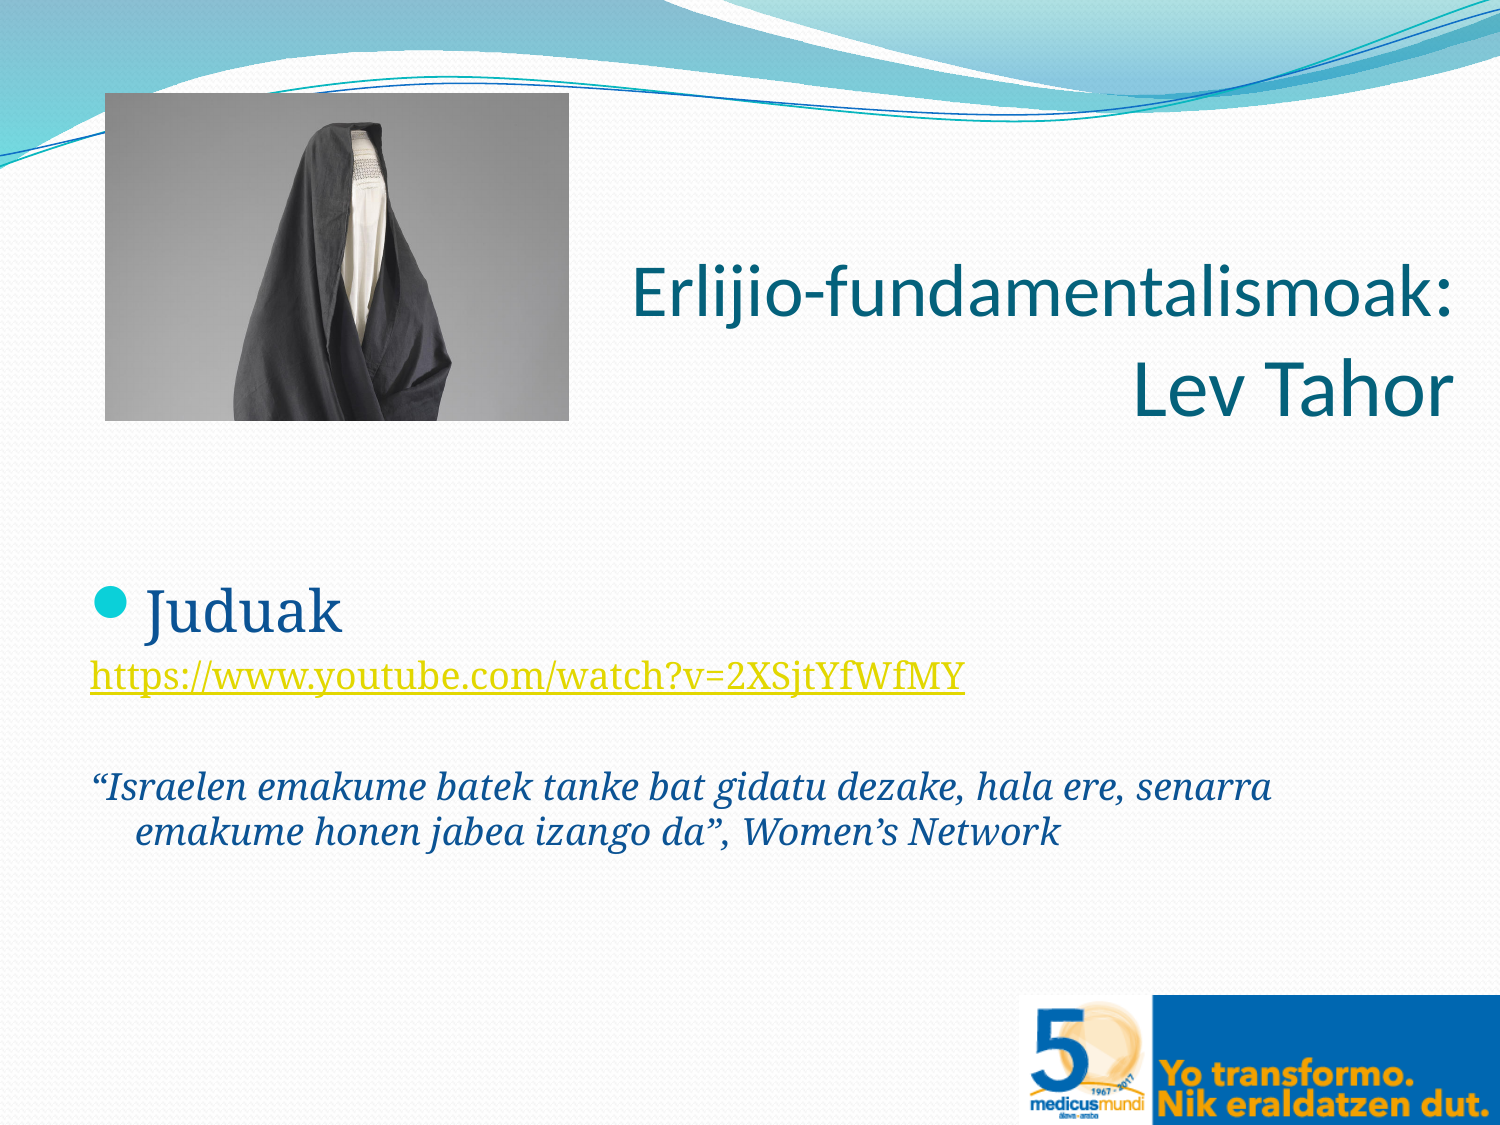

# Erlijio-fundamentalismoak: Lev Tahor
Juduak
https://www.youtube.com/watch?v=2XSjtYfWfMY
“Israelen emakume batek tanke bat gidatu dezake, hala ere, senarra emakume honen jabea izango da”, Women’s Network